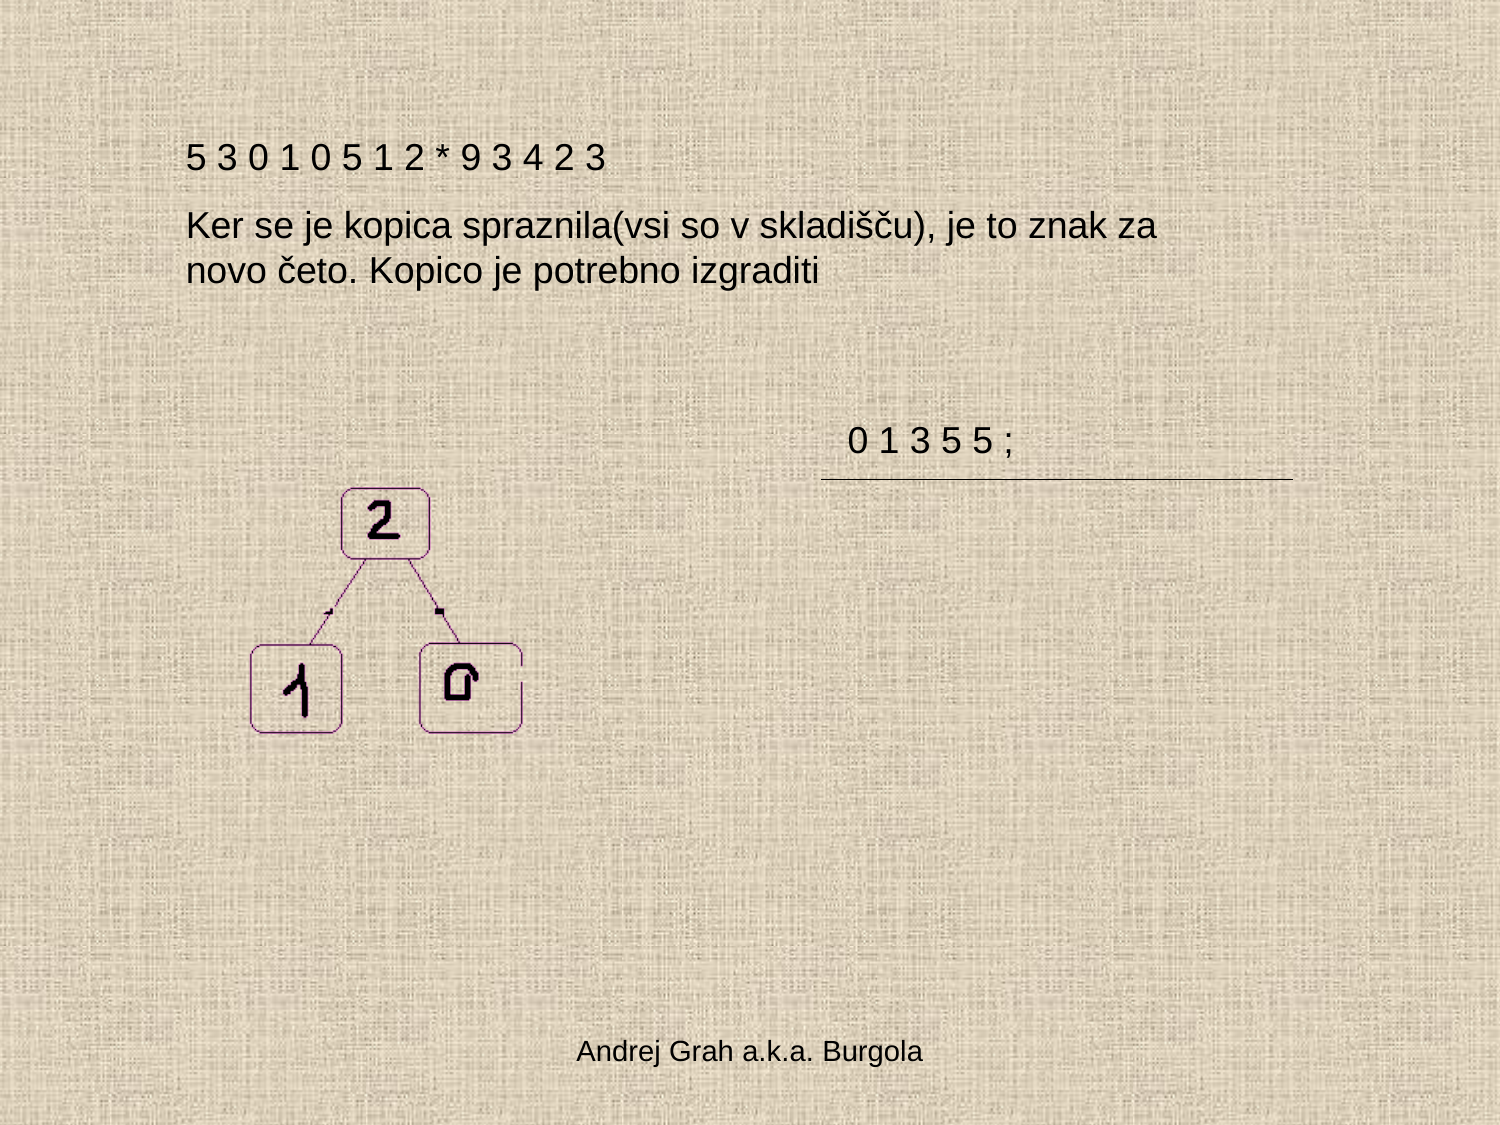

5 3 0 1 0 5 1 2 * 9 3 4 2 3
Ker se je kopica spraznila(vsi so v skladišču), je to znak za novo četo. Kopico je potrebno izgraditi
0 1 3 5 5 ;
Andrej Grah a.k.a. Burgola